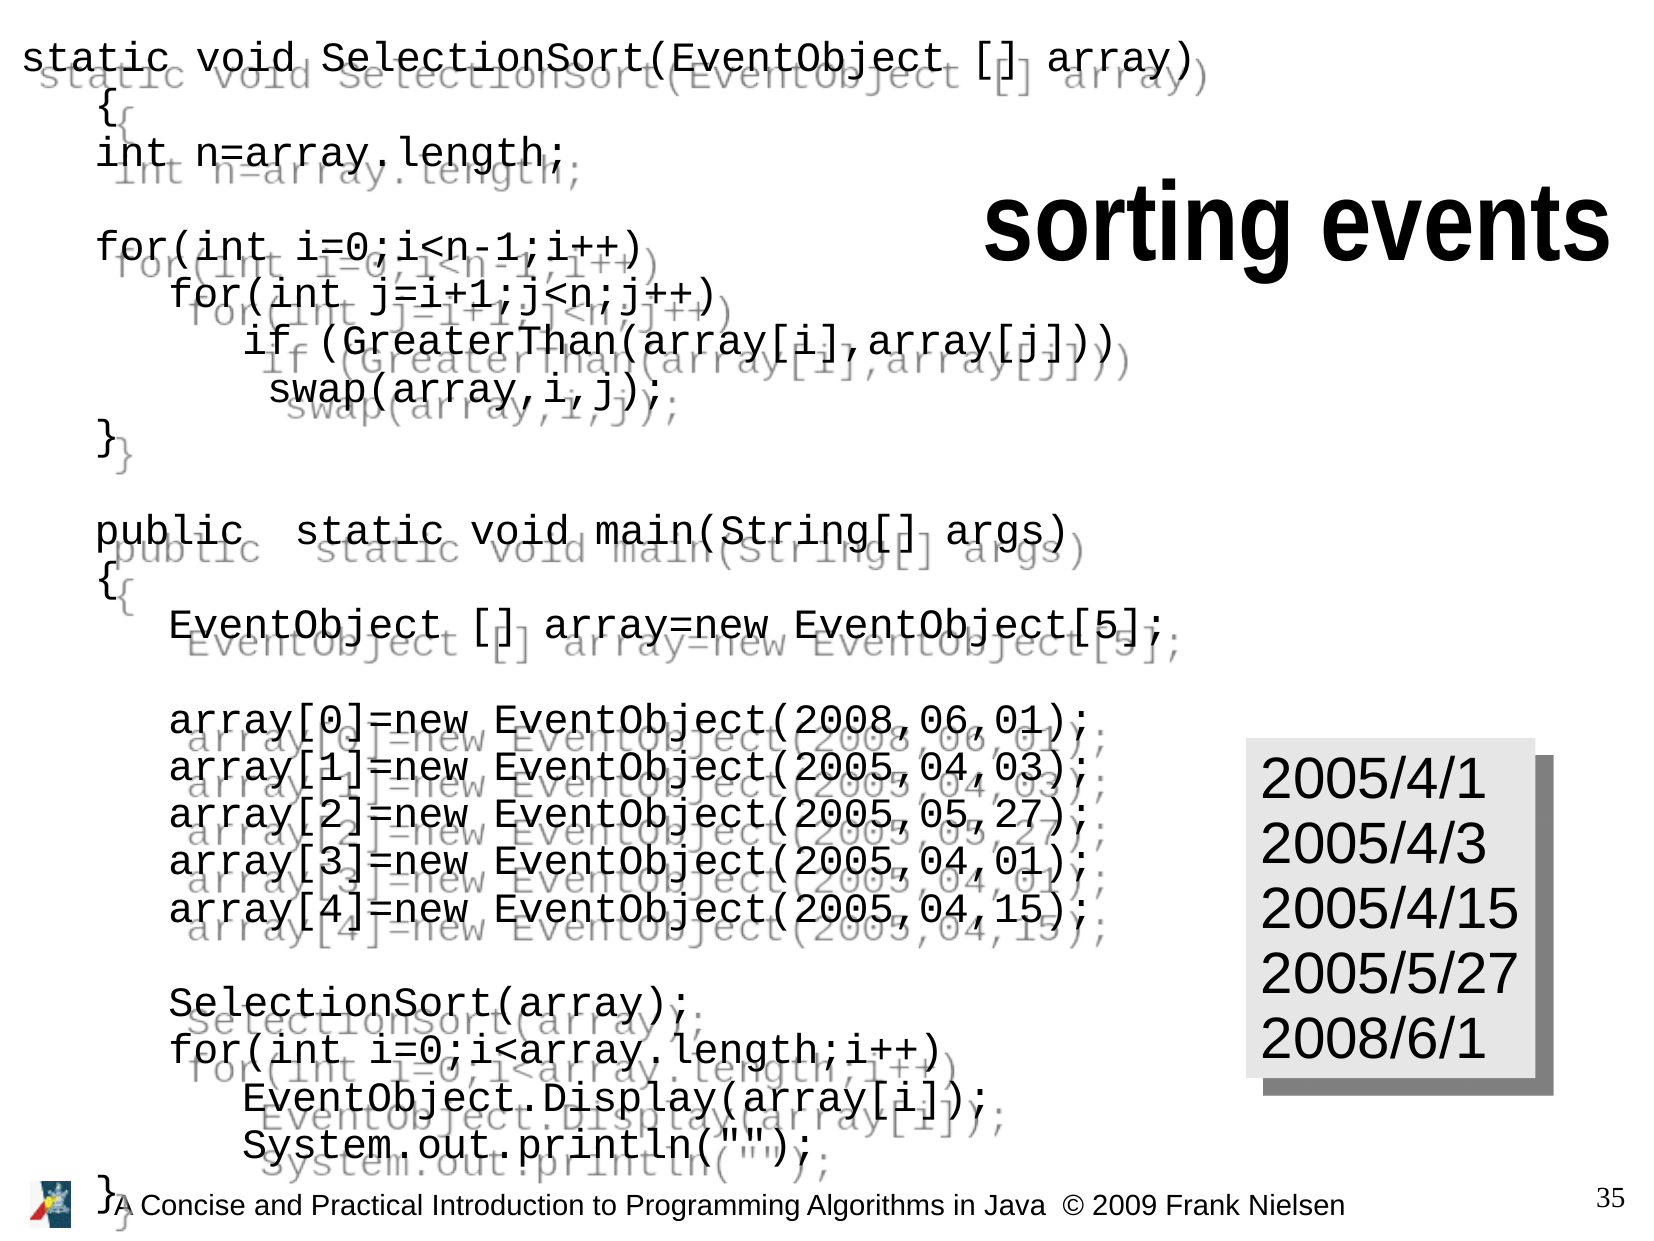

static void SelectionSort(EventObject [] array)
	{
	int n=array.length;
	for(int i=0;i<n-1;i++)
		for(int j=i+1;j<n;j++)
			if (GreaterThan(array[i],array[j]))
			 swap(array,i,j);
	}
	public static void main(String[] args)
	{
		EventObject [] array=new EventObject[5];
		array[0]=new EventObject(2008,06,01);
		array[1]=new EventObject(2005,04,03);
		array[2]=new EventObject(2005,05,27);
		array[3]=new EventObject(2005,04,01);
		array[4]=new EventObject(2005,04,15);
		SelectionSort(array);
		for(int i=0;i<array.length;i++)
			EventObject.Display(array[i]);
			System.out.println("");
	}
sorting events
2005/4/1
2005/4/3
2005/4/15
2005/5/27
2008/6/1